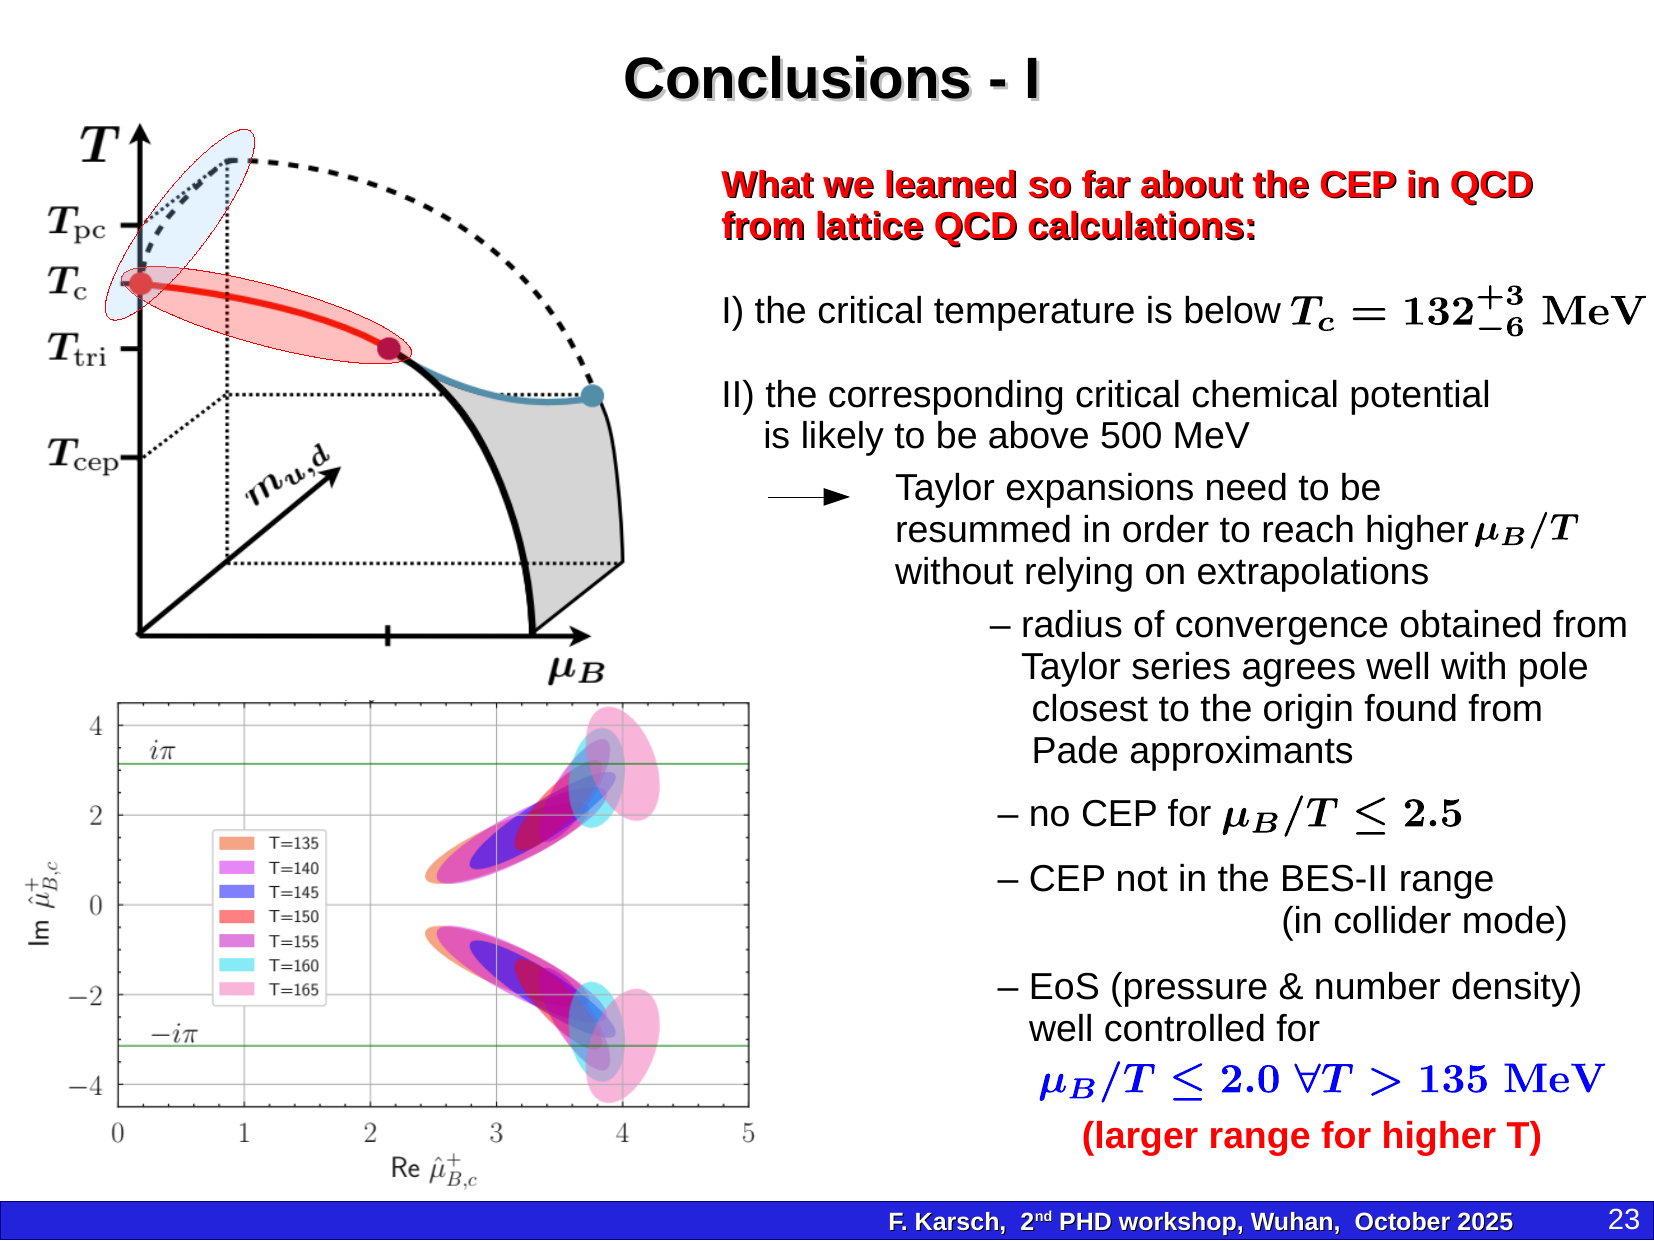

Conclusions - I
What we learned so far about the CEP in QCD
from lattice QCD calculations:
I) the critical temperature is below
II) the corresponding critical chemical potential
 is likely to be above 500 MeV
Taylor expansions need to be
resummed in order to reach higher
without relying on extrapolations
– radius of convergence obtained from
 Taylor series agrees well with pole
 closest to the origin found from
 Pade approximants
– no CEP for
– CEP not in the BES-II range
 (in collider mode)
– EoS (pressure & number density)
 well controlled for
 (larger range for higher T)
23